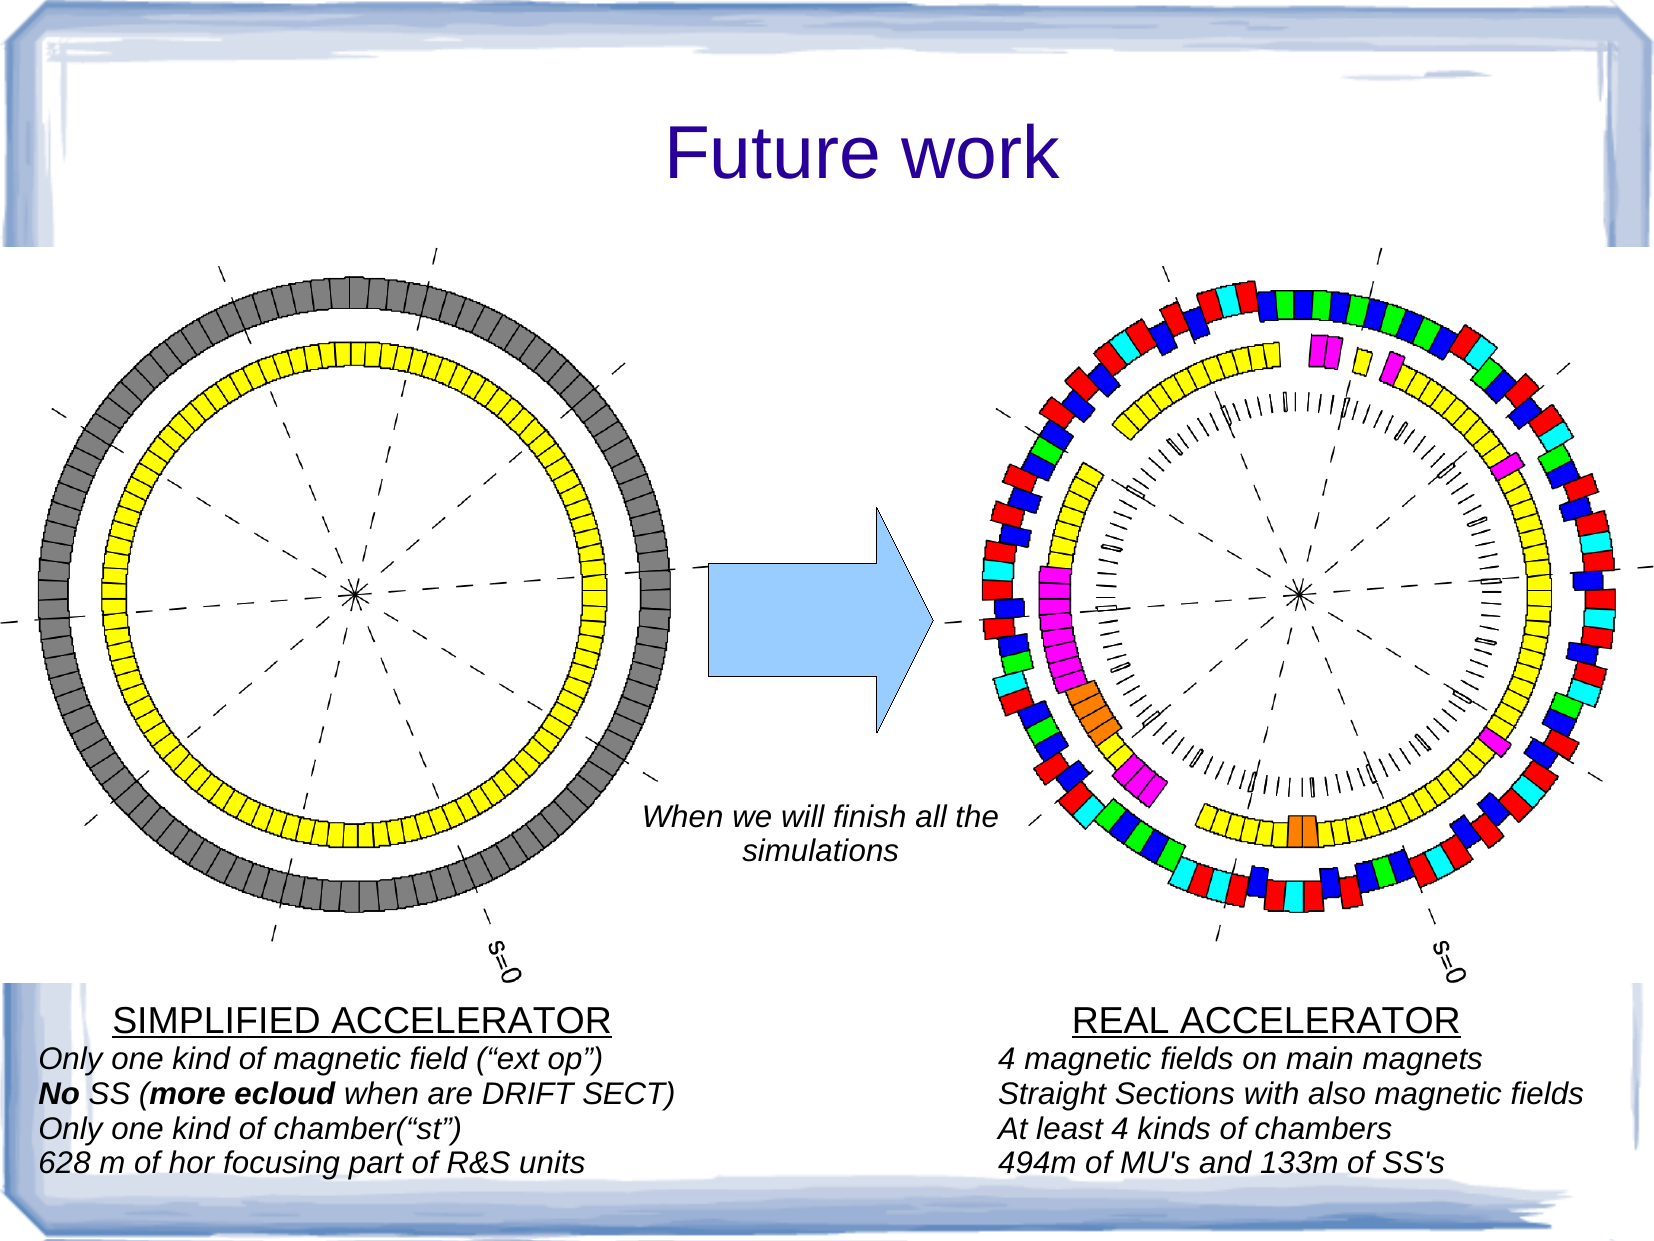

# Future work
When we will finish all the simulations
	SIMPLIFIED ACCELERATOR							REAL ACCELERATOR
Only one kind of magnetic field (“ext op”)						4 magnetic fields on main magnets
No SS (more ecloud when are DRIFT SECT)					Straight Sections with also magnetic fields
Only one kind of chamber(“st”)								At least 4 kinds of chambers
628 m of hor focusing part of R&S units 						494m of MU's and 133m of SS's